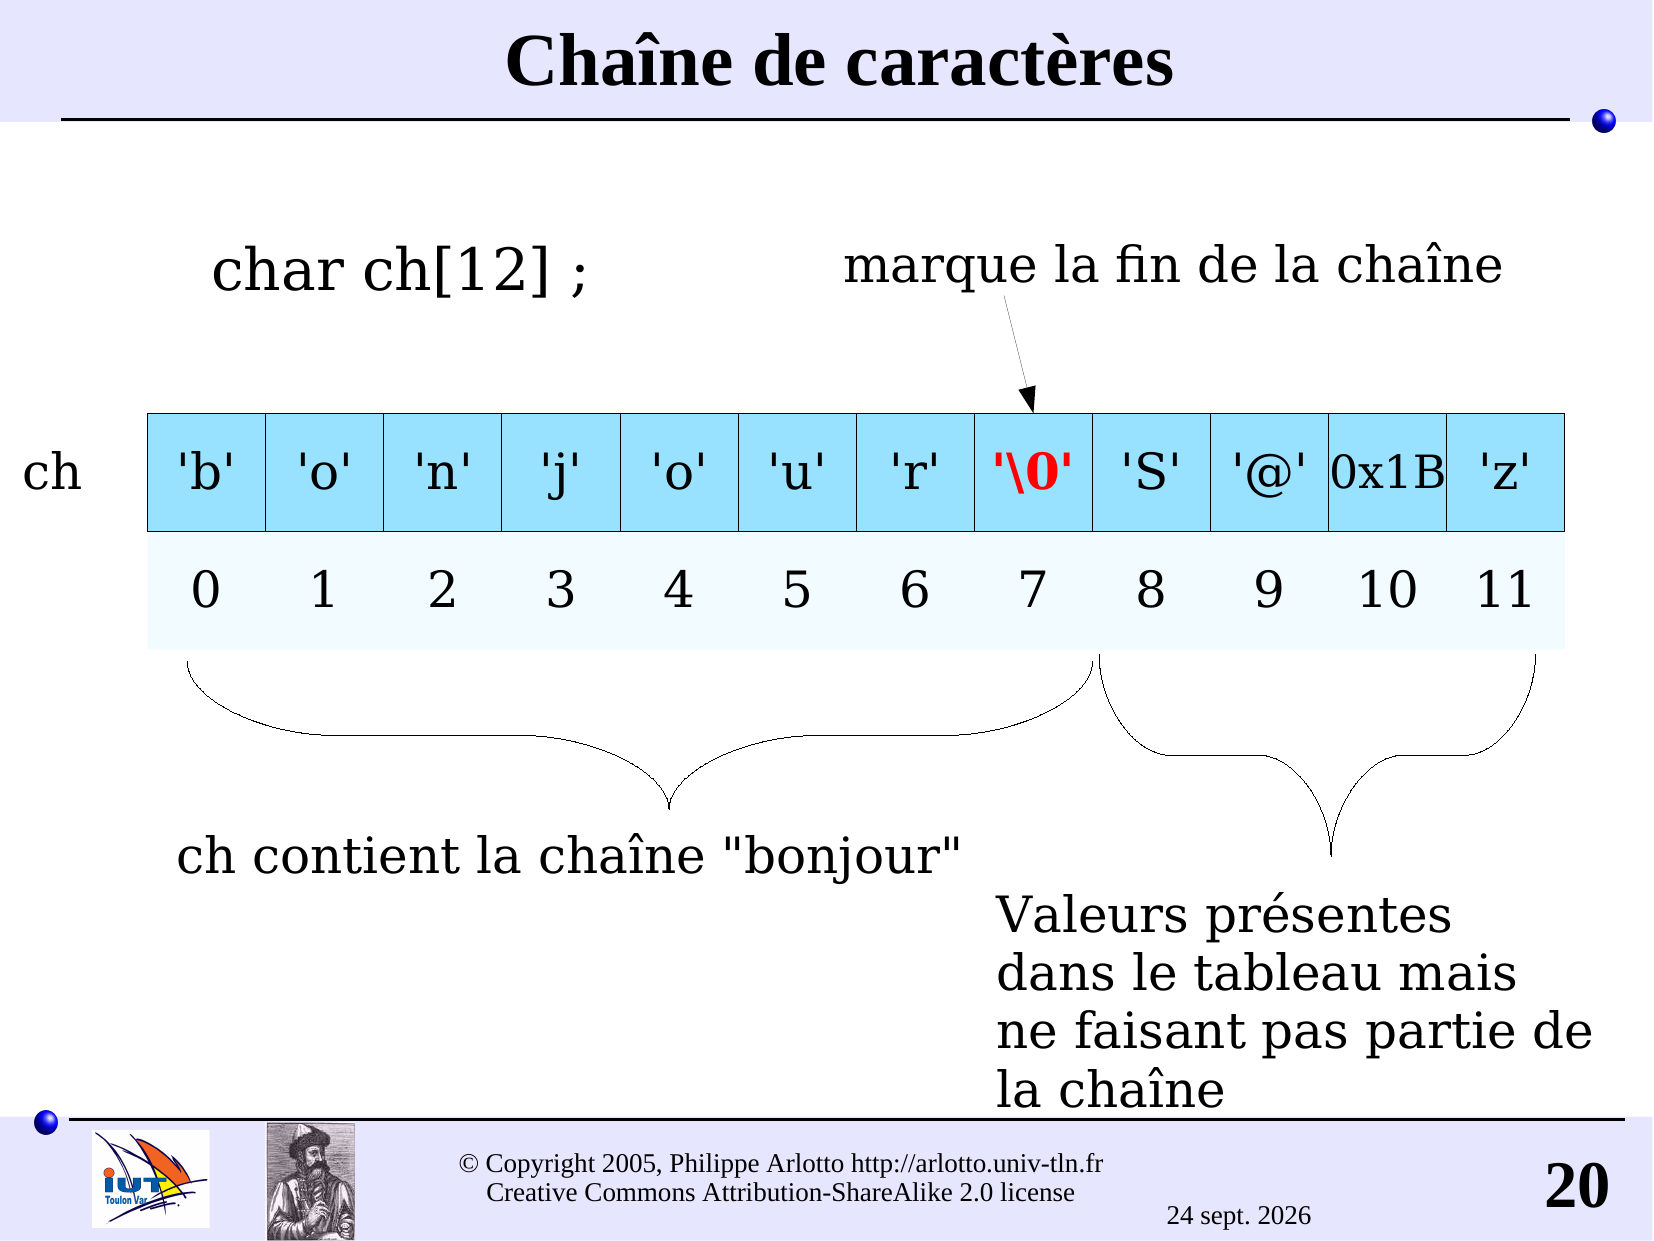

# Chaîne de caractères
char ch[12] ;
marque la fin de la chaîne
'b'
'o'
'n'
'j'
'o'
'u'
'r'
'\0'
'S'
'@'
0x1B
'z'
ch
0
1
2
3
4
5
6
7
8
9
10
11
ch contient la chaîne "bonjour"
Valeurs présentes
dans le tableau mais
ne faisant pas partie de
la chaîne